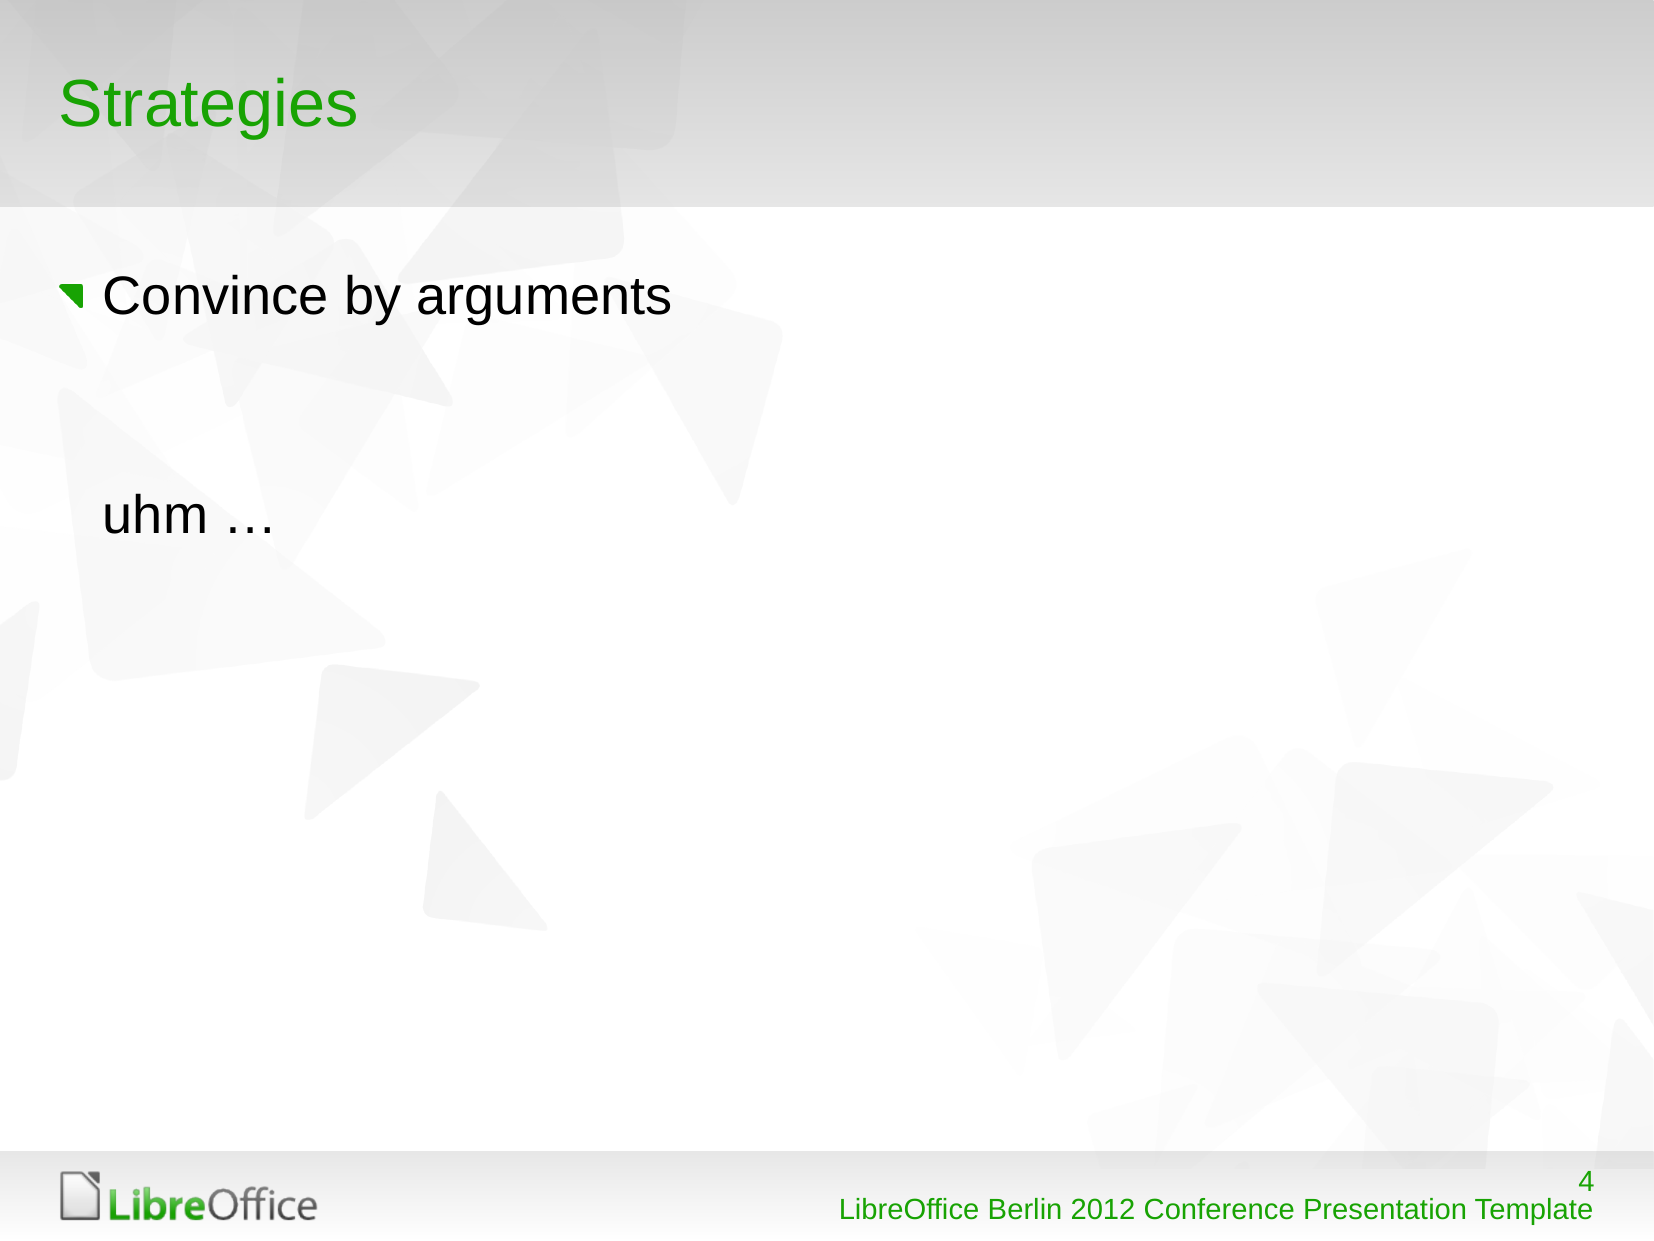

# Strategies
Convince by arguments
uhm …
4
LibreOffice Berlin 2012 Conference Presentation Template